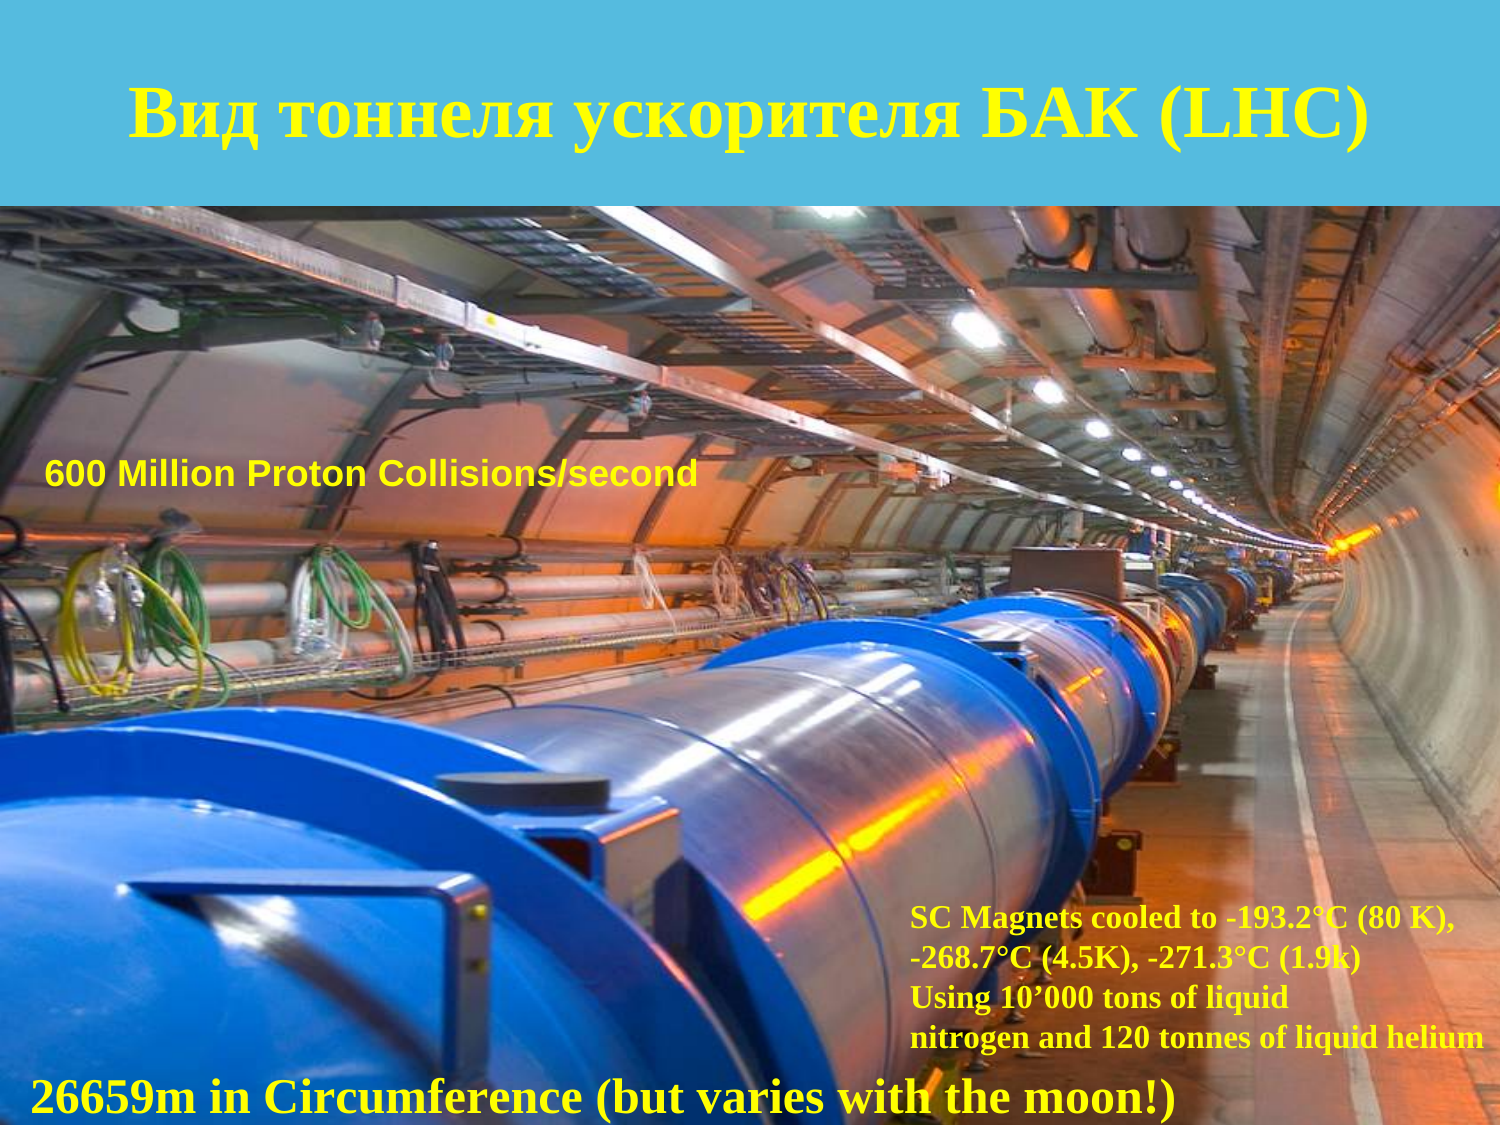

# Вид тоннеля ускорителя БАК (LHC)
600 Million Proton Collisions/second
SC Magnets cooled to -193.2°C (80 K),
-268.7°C (4.5K), -271.3°C (1.9k)
Using 10’000 tons of liquid
nitrogen and 120 tonnes of liquid helium
19
26659m in Circumference (but varies with the moon!)